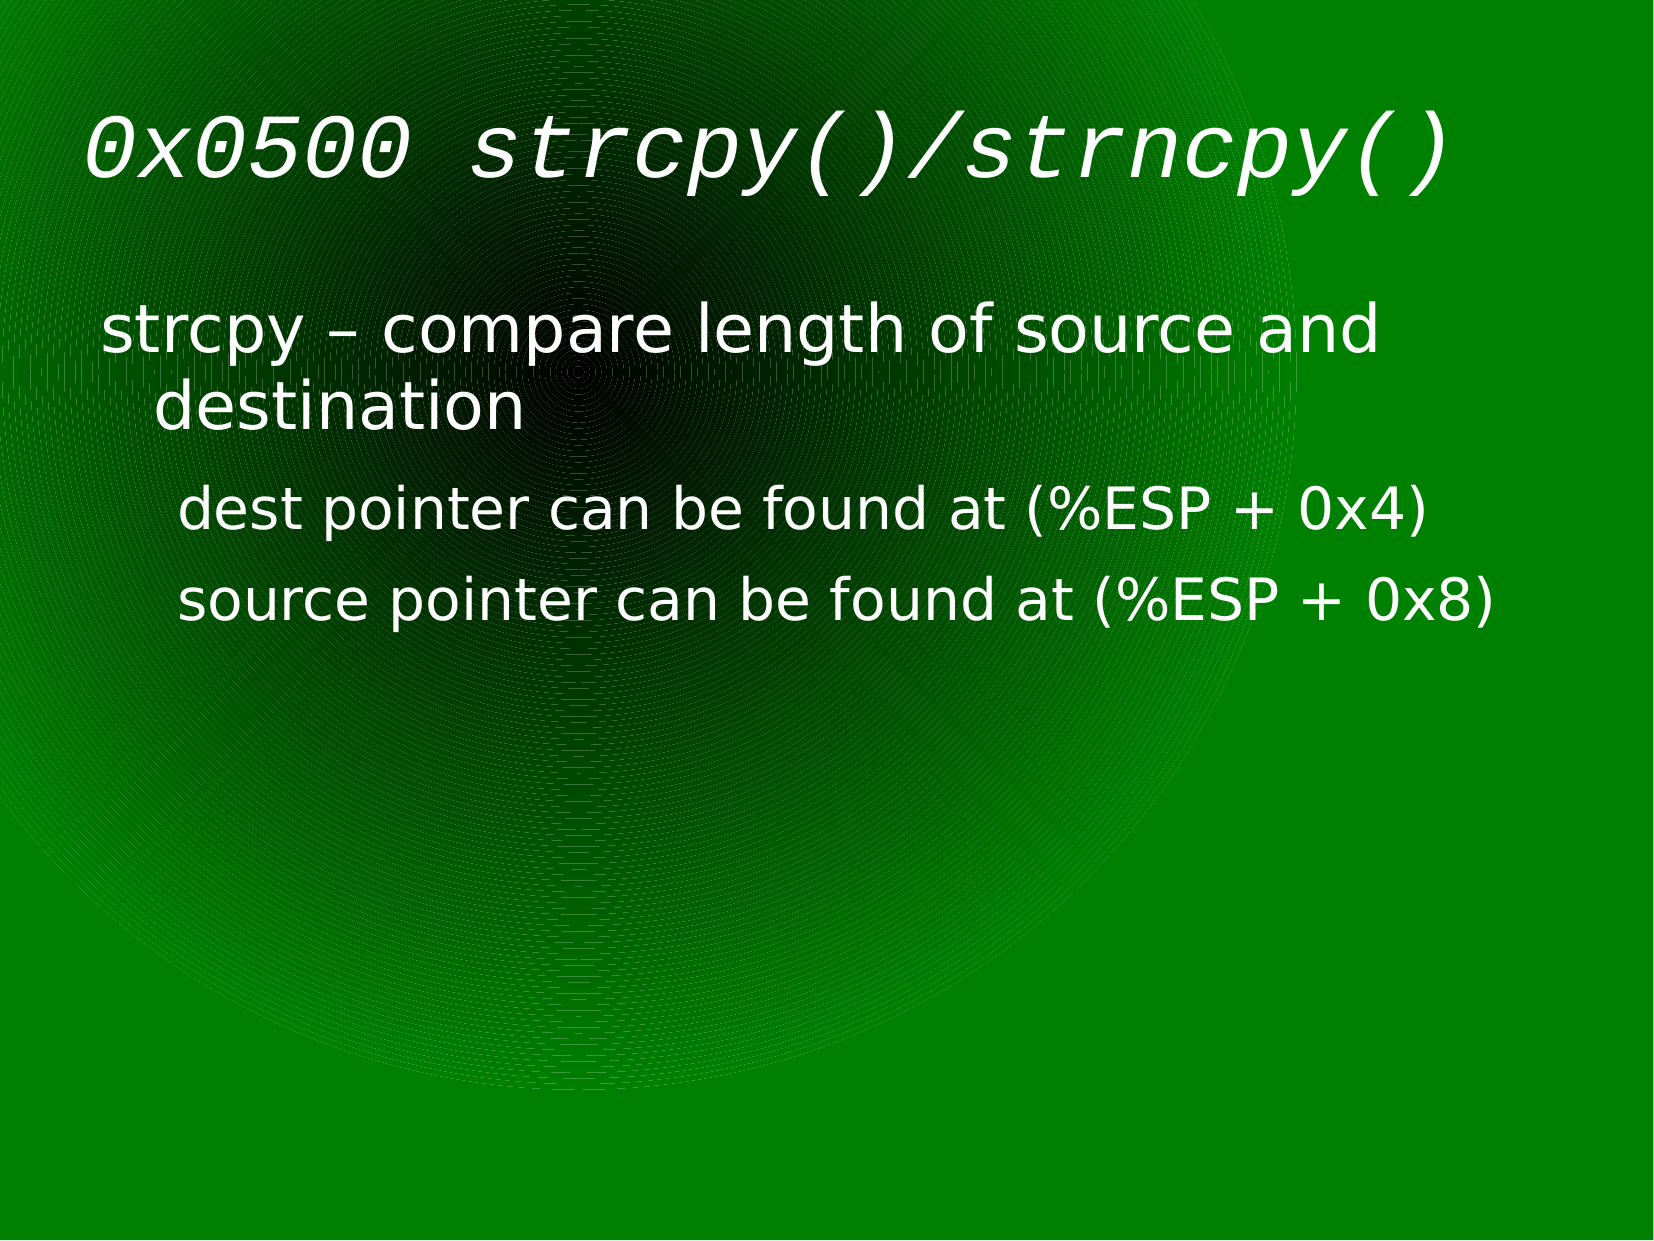

# 0x0500 strcpy()/strncpy()
strcpy – compare length of source and destination
dest pointer can be found at (%ESP + 0x4)
source pointer can be found at (%ESP + 0x8)